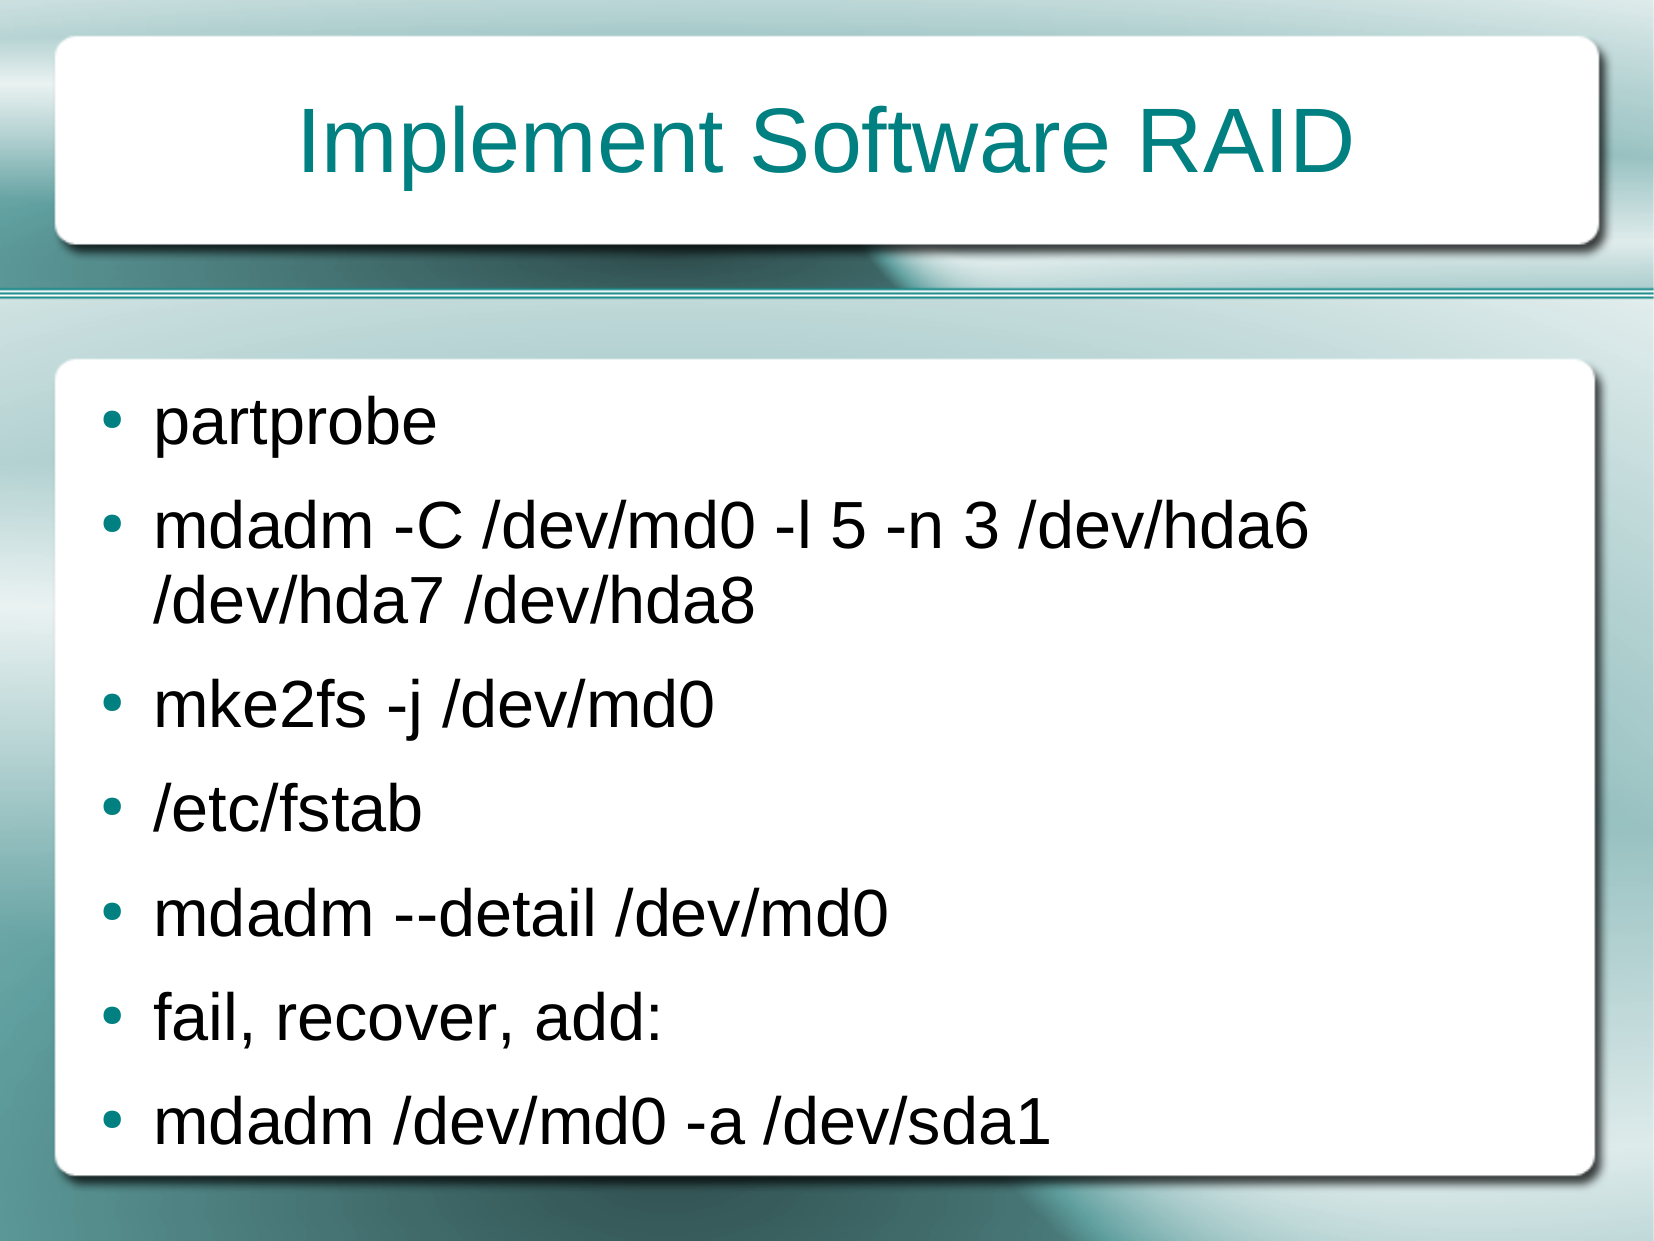

# Implement Software RAID
partprobe
mdadm -C /dev/md0 -l 5 -n 3 /dev/hda6 /dev/hda7 /dev/hda8
mke2fs -j /dev/md0
/etc/fstab
mdadm --detail /dev/md0
fail, recover, add:
mdadm /dev/md0 -a /dev/sda1